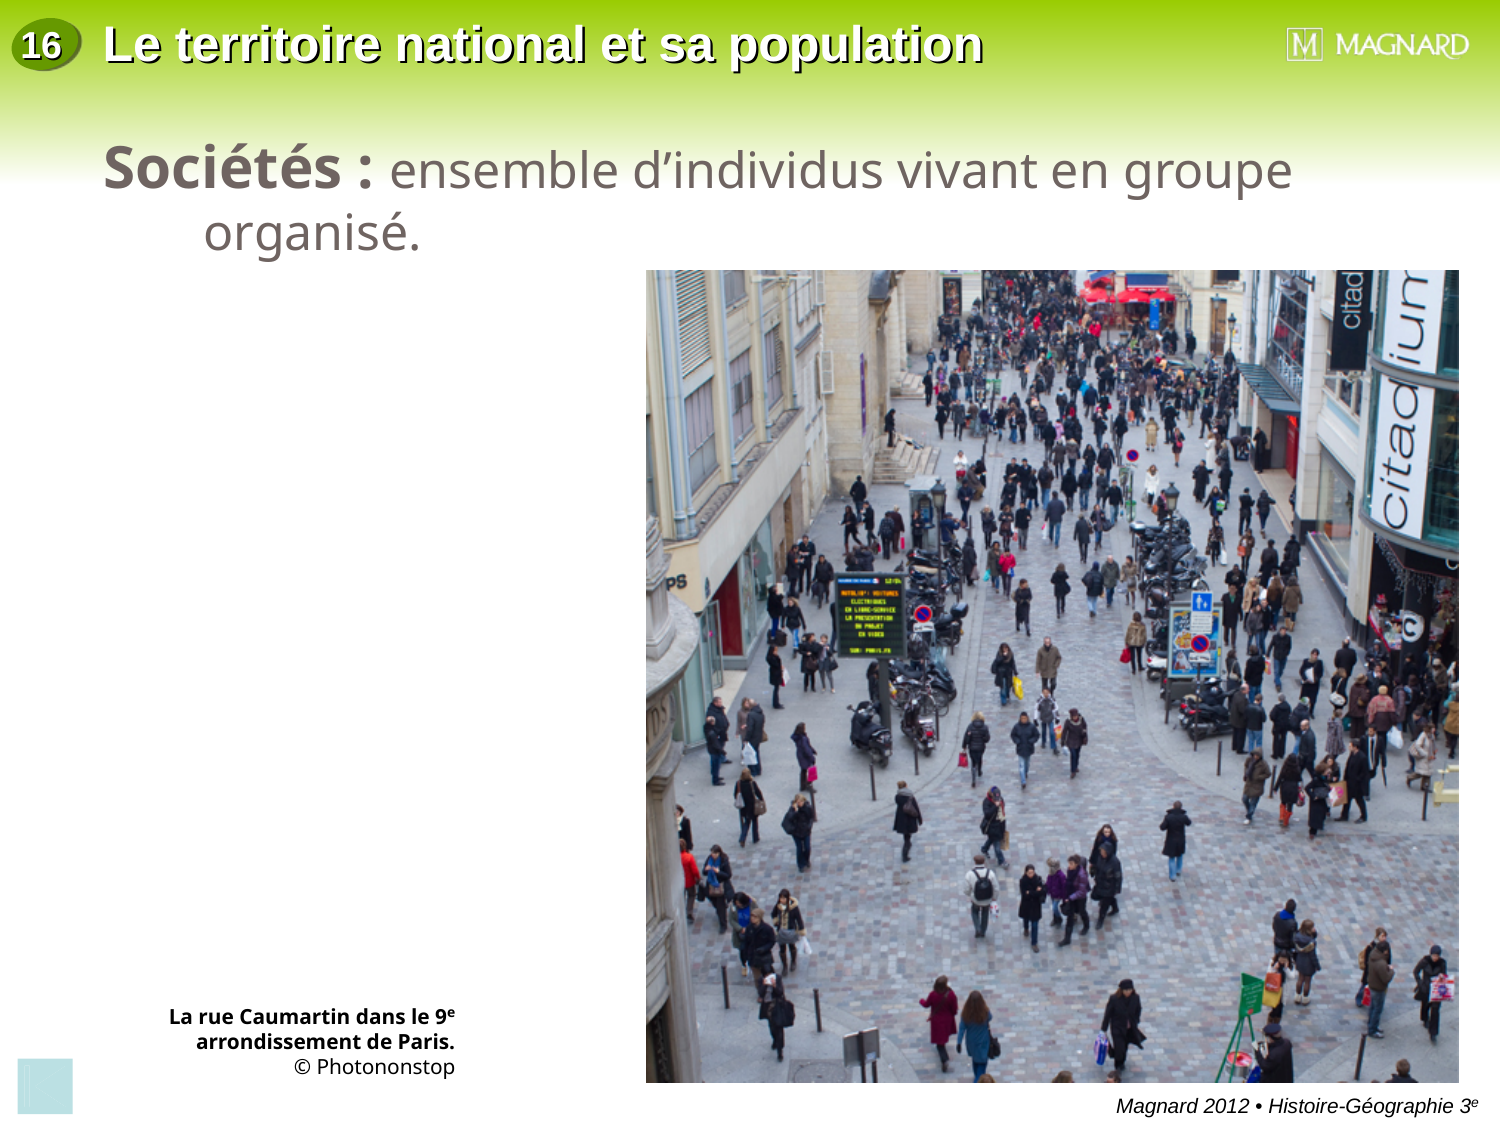

Sociétés : ensemble d’individus vivant en groupe 			 organisé.
La rue Caumartin dans le 9e arrondissement de Paris.
© Photononstop